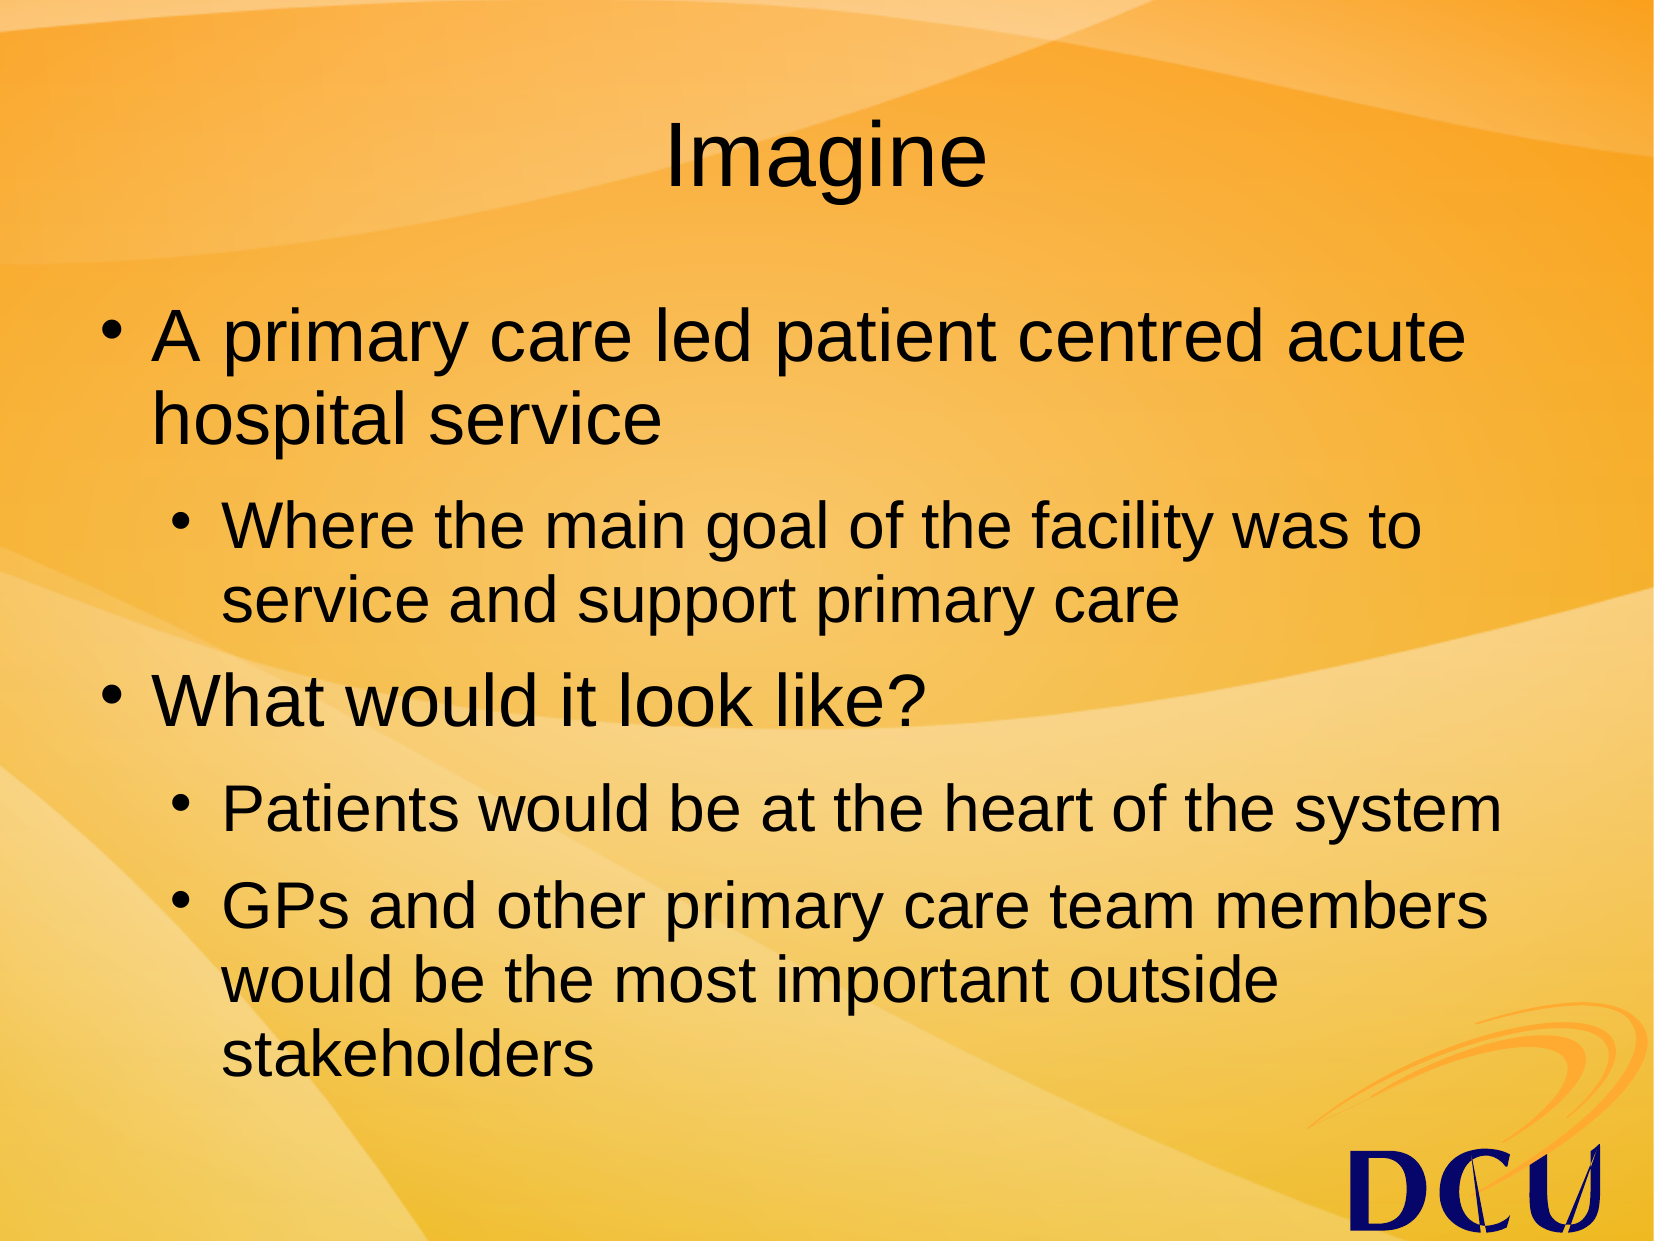

# Imagine
A primary care led patient centred acute hospital service
Where the main goal of the facility was to service and support primary care
What would it look like?
Patients would be at the heart of the system
GPs and other primary care team members would be the most important outside stakeholders